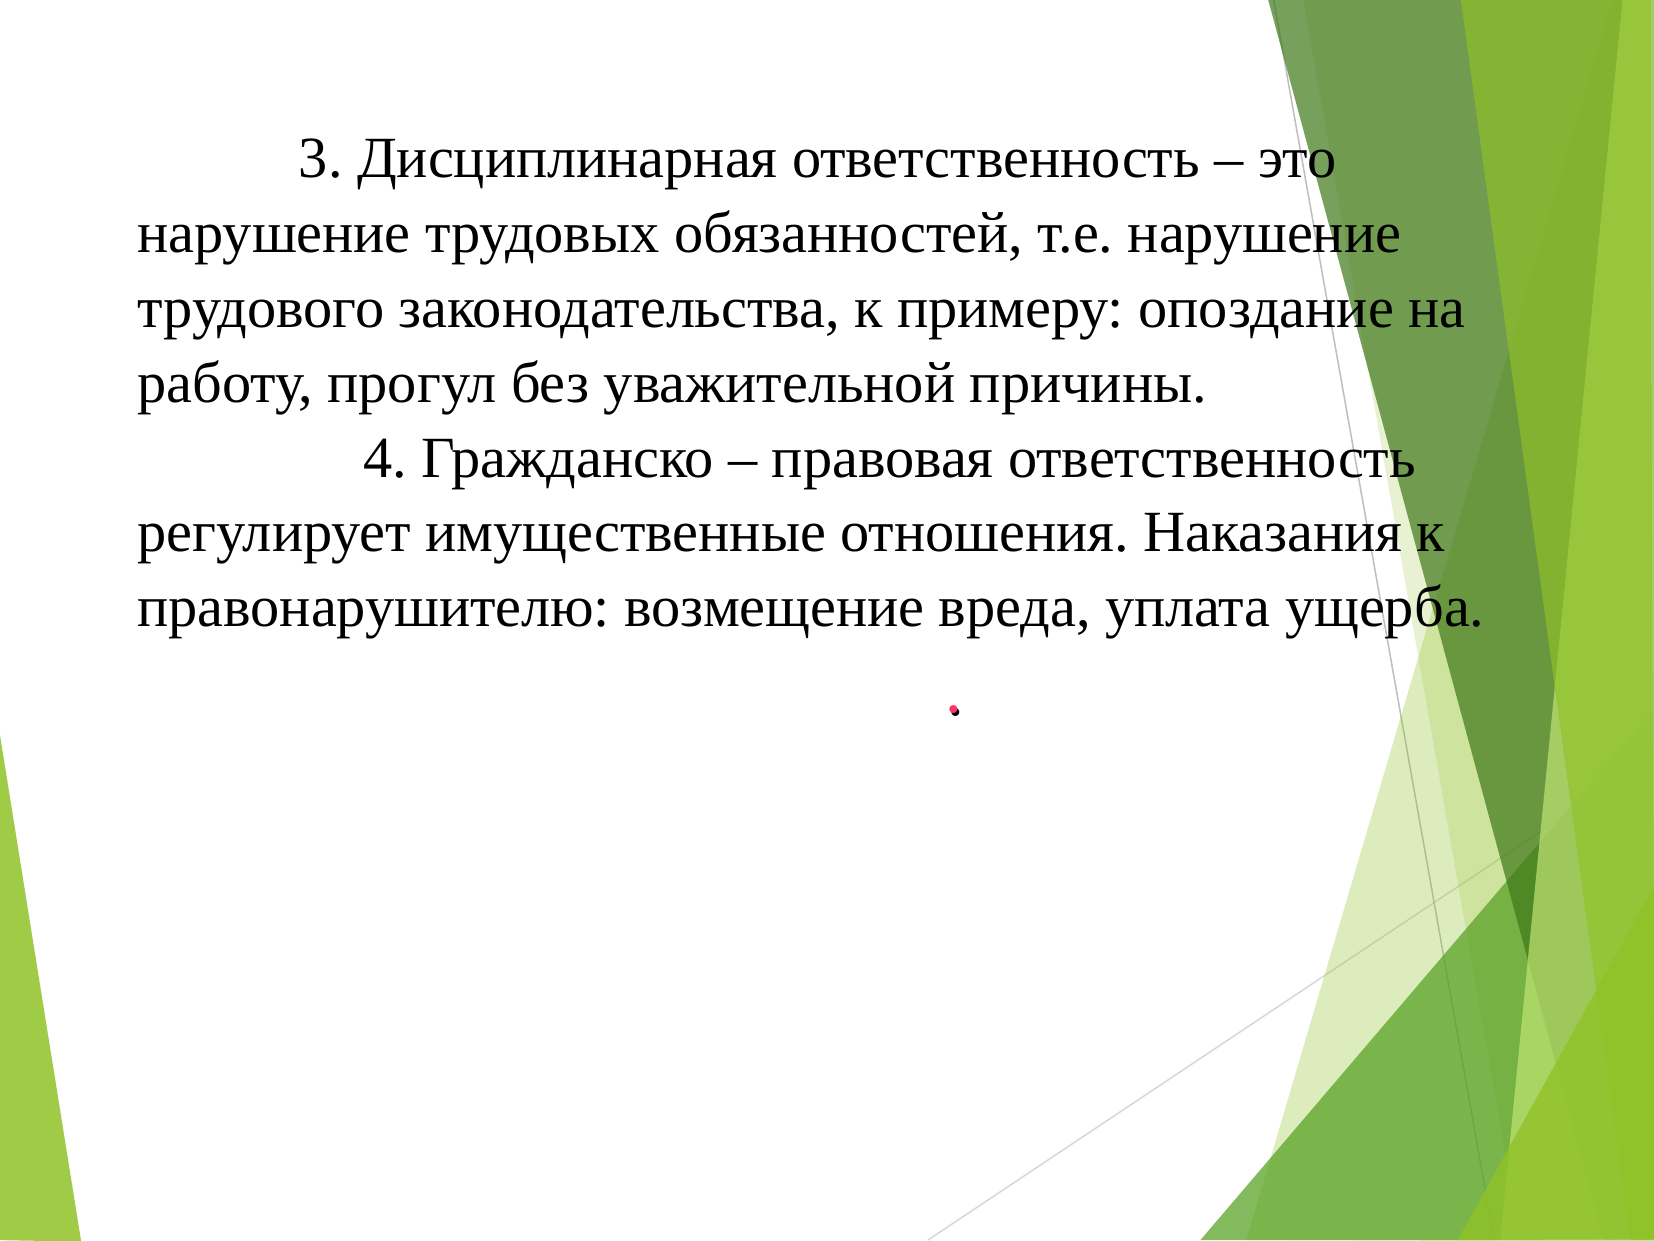

3. Дисциплинарная ответственность – это нарушение трудовых обязанностей, т.е. нарушение трудового законодательства, к примеру: опоздание на работу, прогул без уважительной причины.
             4. Гражданско – правовая ответственность регулирует имущественные отношения. Наказания к правонарушителю: возмещение вреда, уплата ущерба.
.